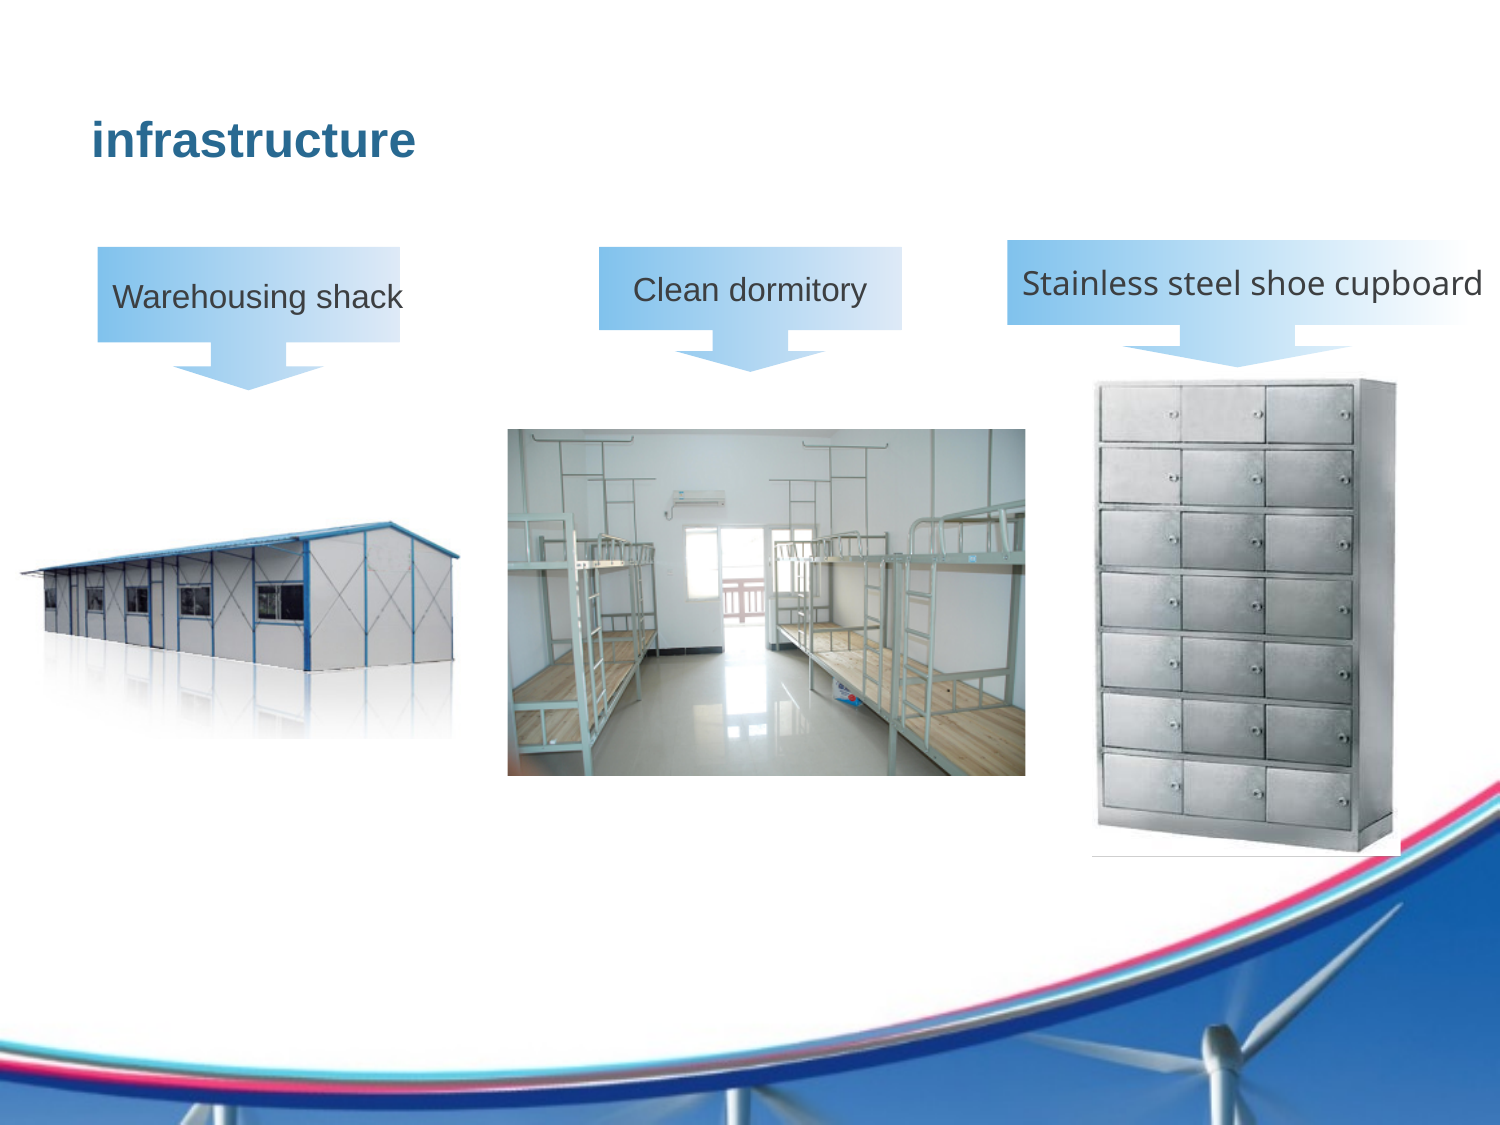

# infrastructure
Stainless steel shoe cupboard
Warehousing shack
Clean dormitory